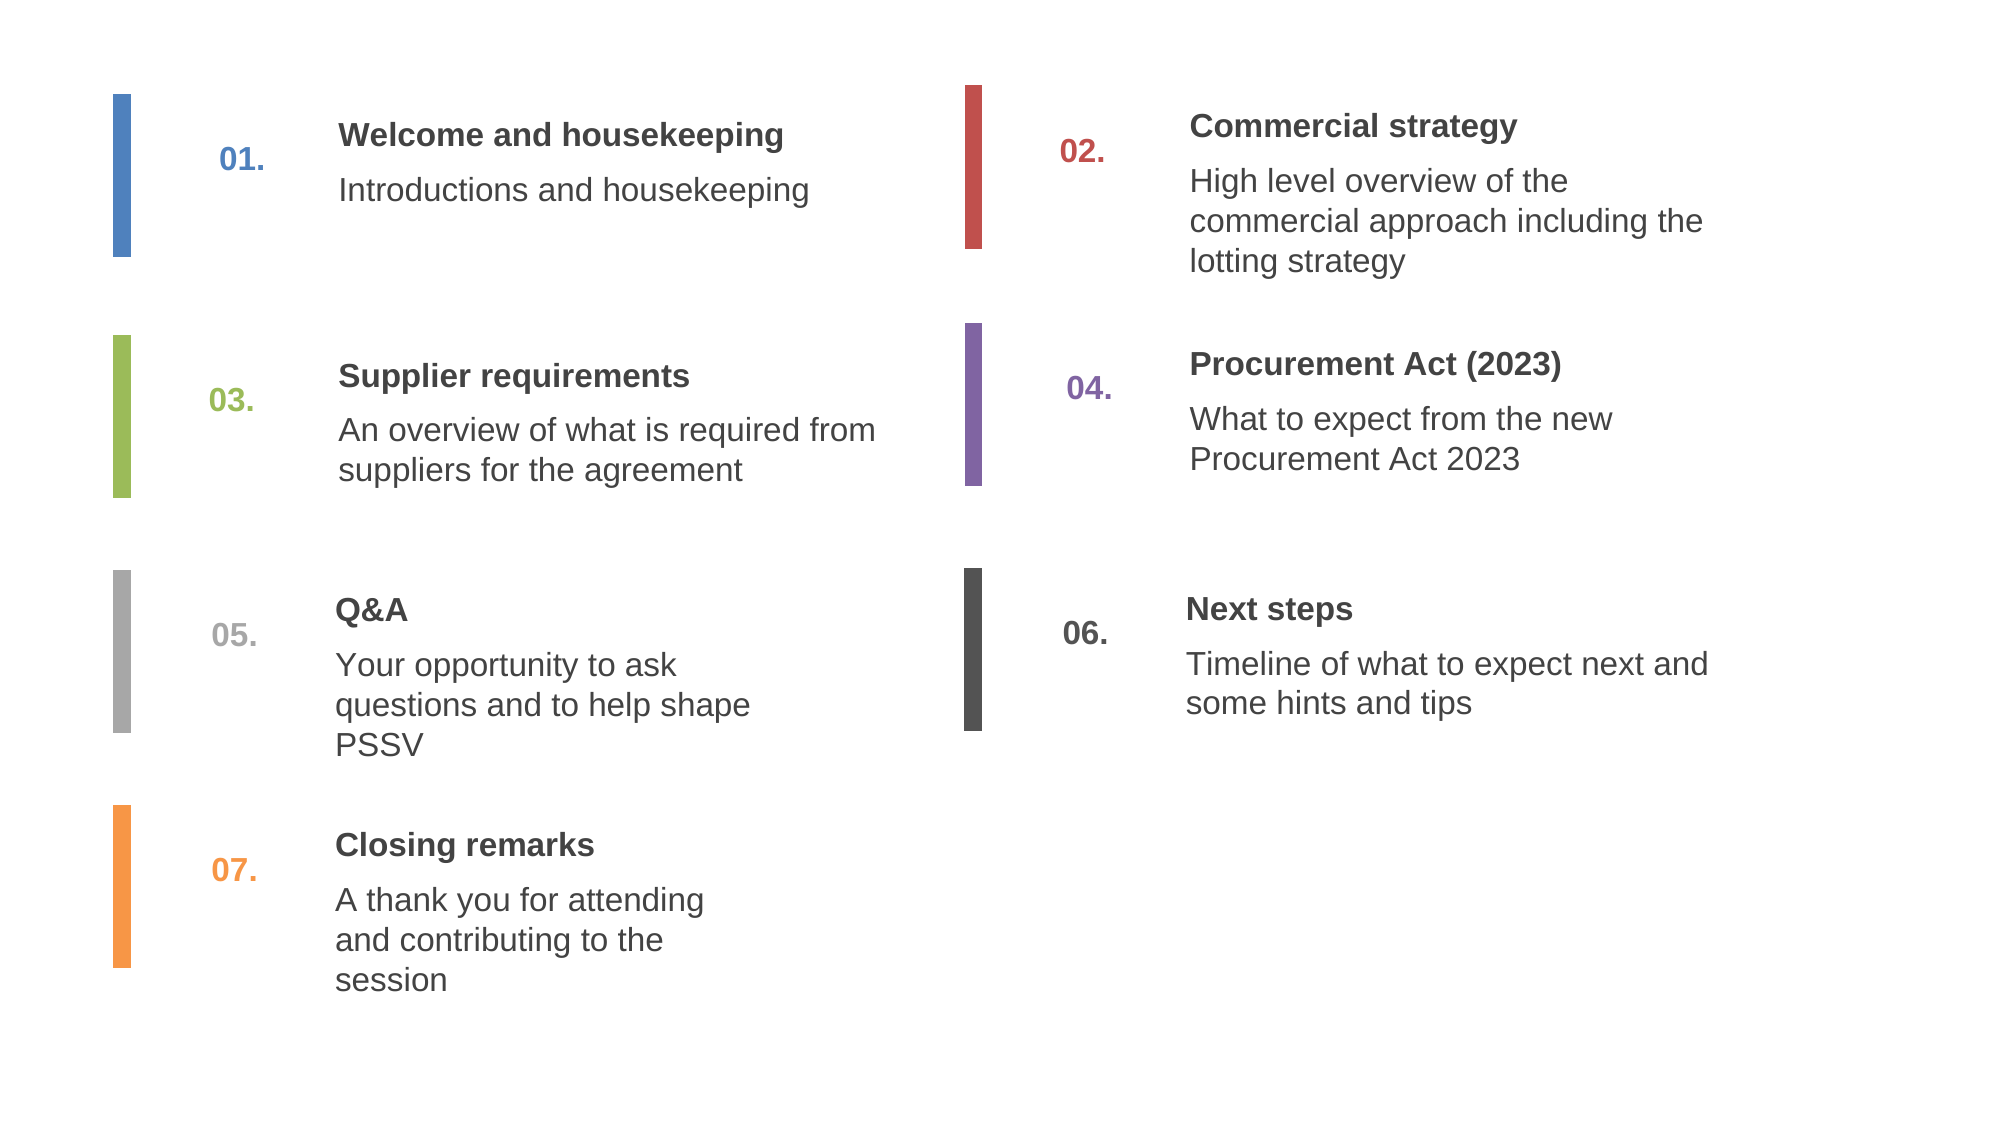

Commercial strategy
Welcome and housekeeping
02.
01.
High level overview of the commercial approach including the lotting strategy
Introductions and housekeeping
Procurement Act (2023)
Supplier requirements
04.
03.
What to expect from the new Procurement Act 2023
An overview of what is required from suppliers for the agreement
Next steps
Q&A
06.
05.
Timeline of what to expect next and some hints and tips
Your opportunity to ask questions and to help shape PSSV
Closing remarks
07.
A thank you for attending and contributing to the session